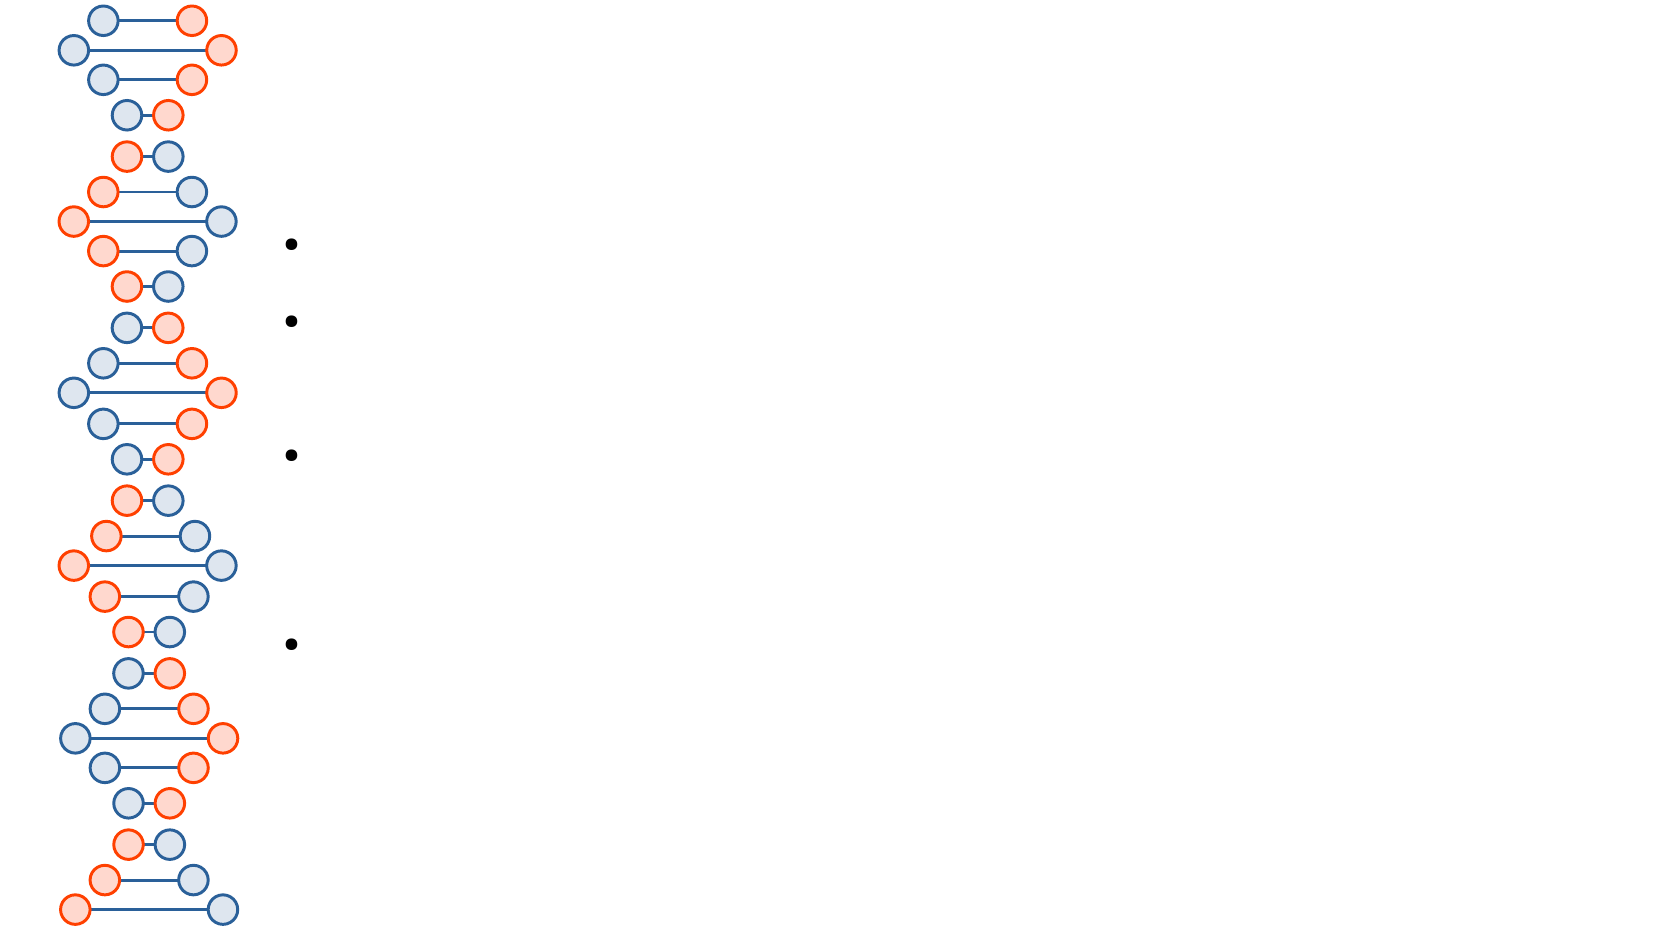

# DS and virtualization
Bare metal: computer hardware at your disposal
Cloud computer: Cloud is a buzzword for someone else's thing (bare mateal, VM, containers)
Virtual maschine: Just a computer, but on top of hypervisor, not on the bare metal. Can be copied, cloned, moved, fenced.
Container: A jail (with blackjack and whores) for the software bundle on top of Linux kernel. Can map resources in and out. Can me copied, cloned, moved, fenced. Eats less resources then VM because of sharing.